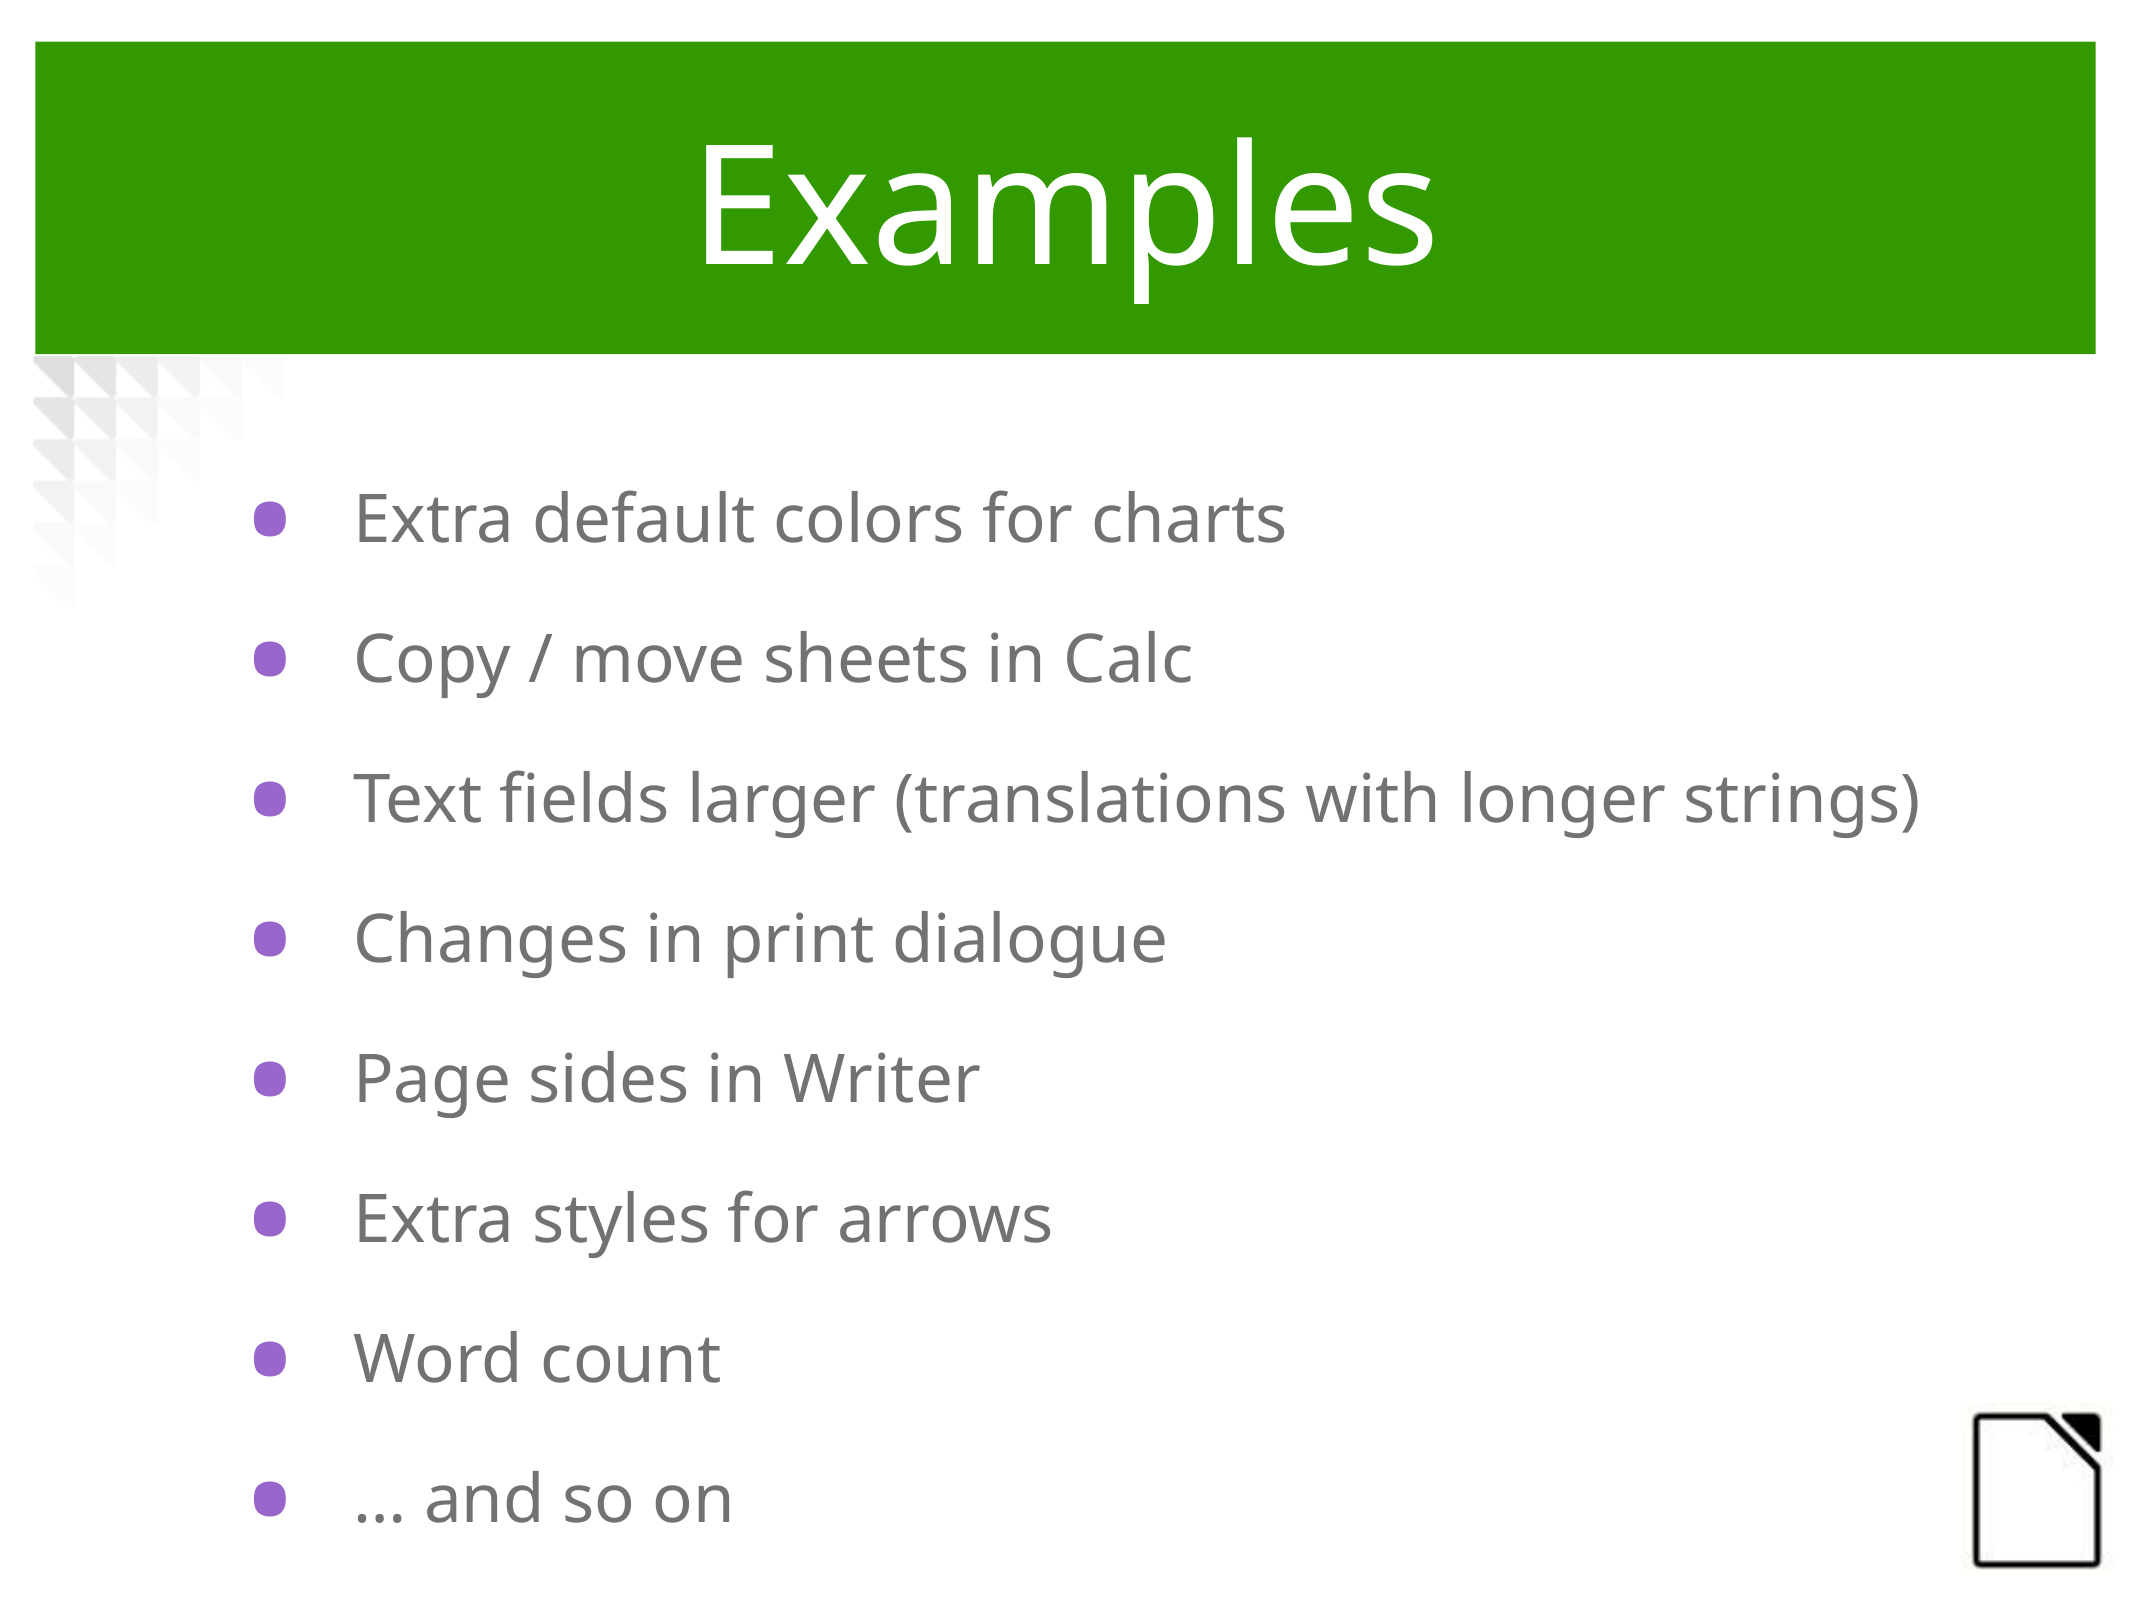

# Examples
Extra default colors for charts
Copy / move sheets in Calc
Text fields larger (translations with longer strings)
Changes in print dialogue
Page sides in Writer
Extra styles for arrows
Word count
… and so on